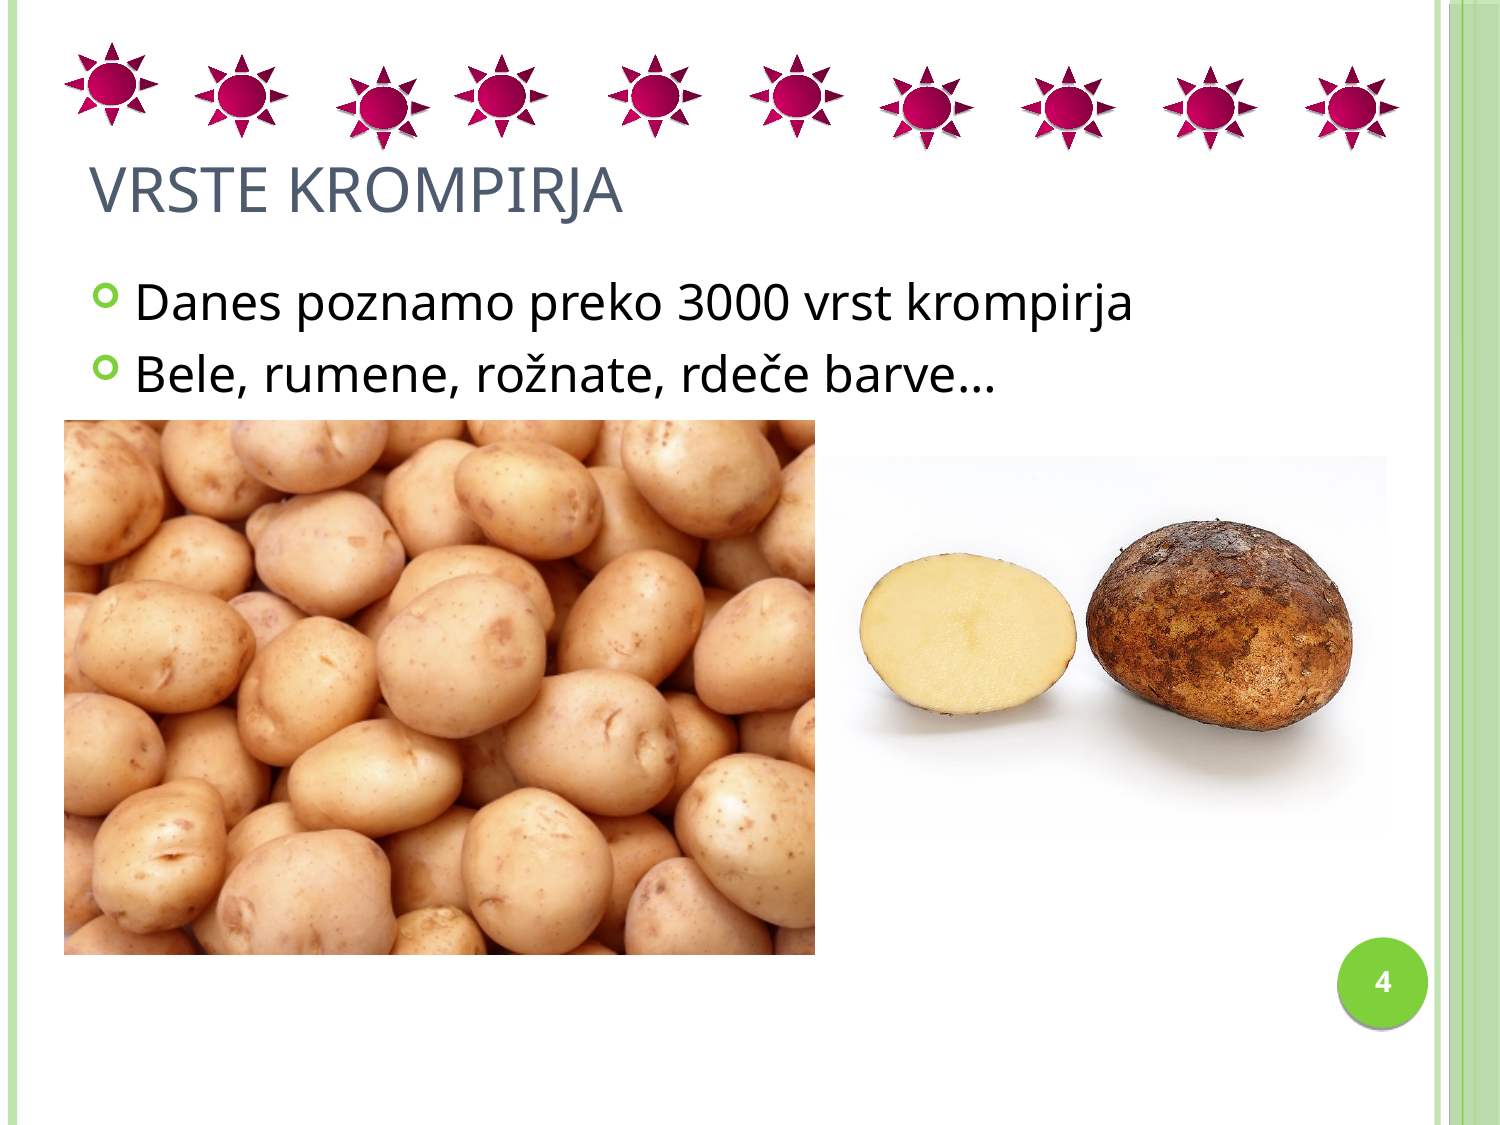

# Vrste krompirja
Danes poznamo preko 3000 vrst krompirja
Bele, rumene, rožnate, rdeče barve…